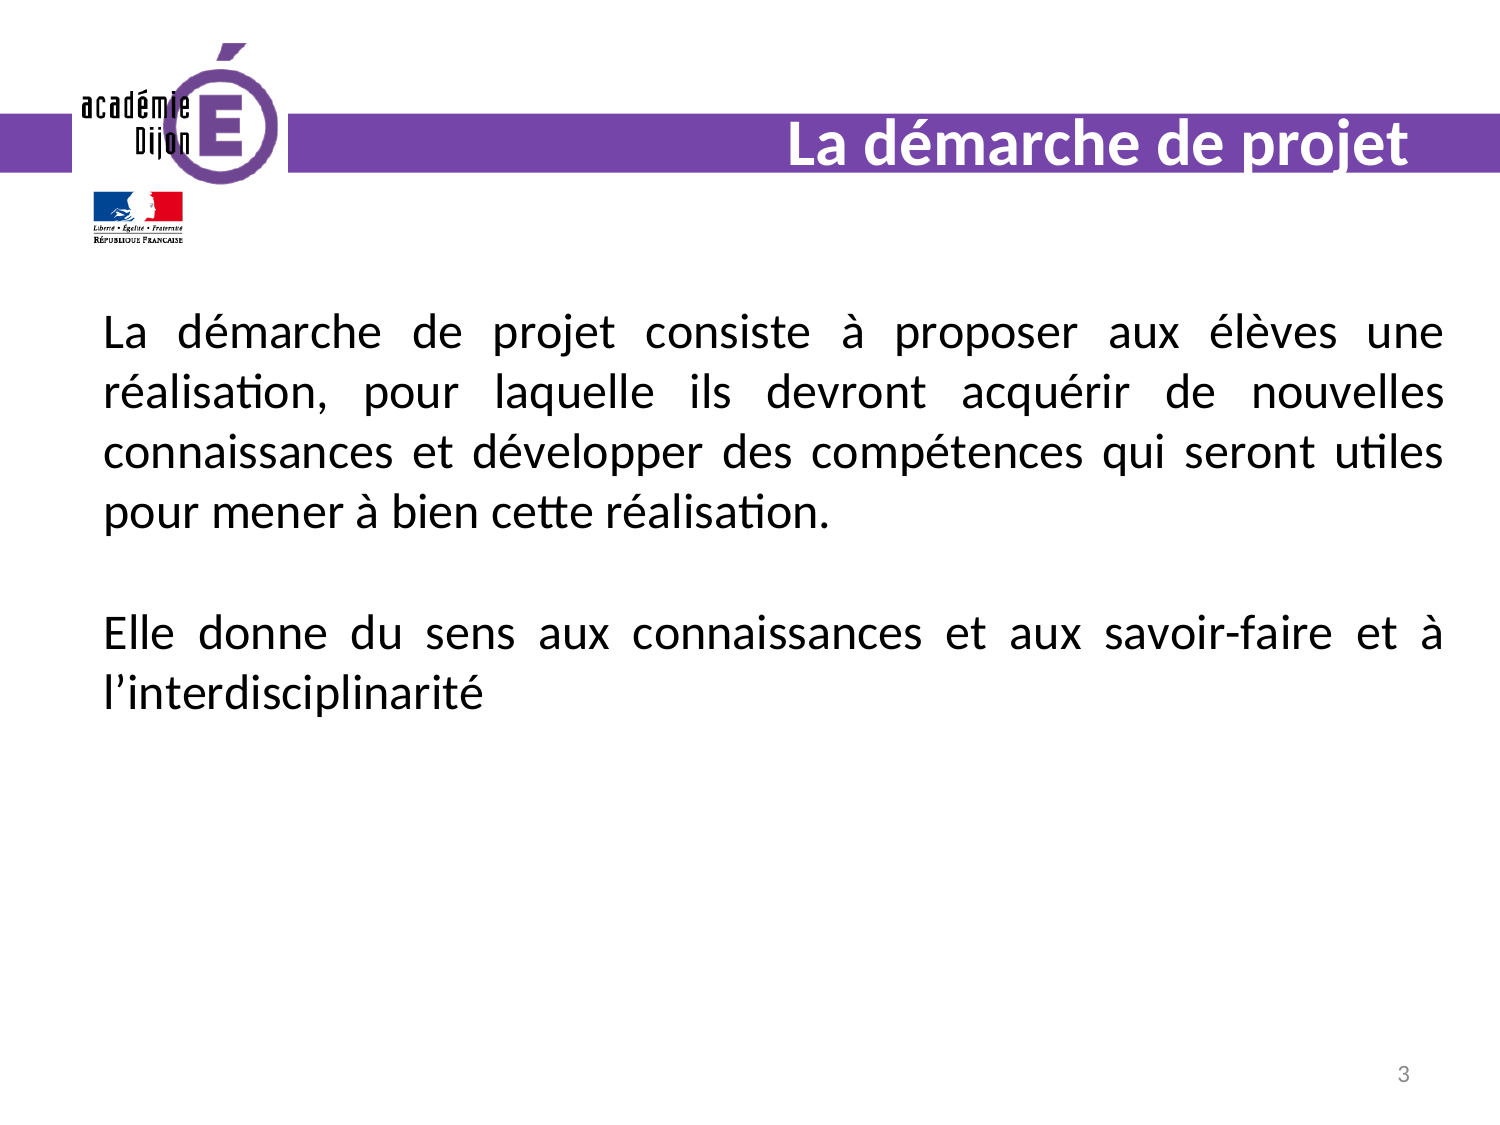

# La démarche de projet
La démarche de projet consiste à proposer aux élèves une réalisation, pour laquelle ils devront acquérir de nouvelles connaissances et développer des compétences qui seront utiles pour mener à bien cette réalisation.
Elle donne du sens aux connaissances et aux savoir-faire et à l’interdisciplinarité